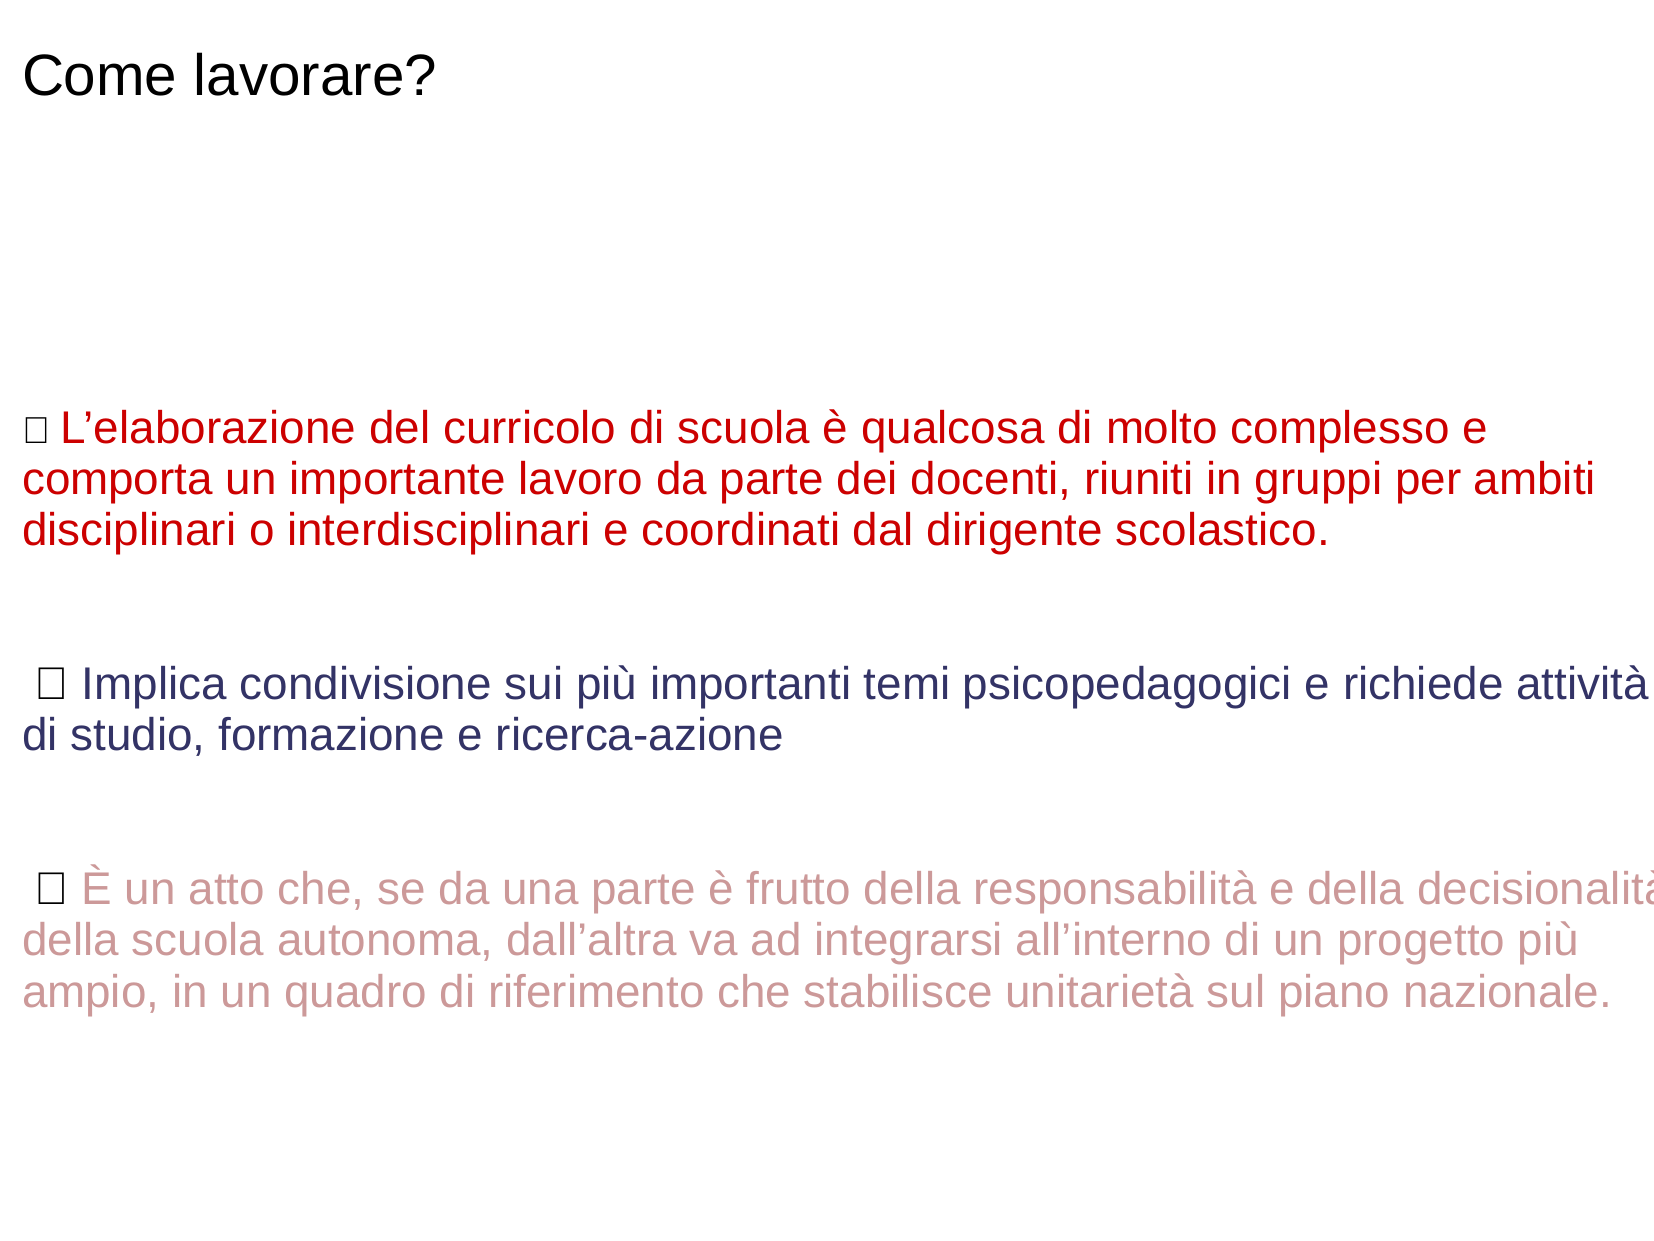

Come lavorare?
 L’elaborazione del curricolo di scuola è qualcosa di molto complesso e comporta un importante lavoro da parte dei docenti, riuniti in gruppi per ambiti disciplinari o interdisciplinari e coordinati dal dirigente scolastico.
  Implica condivisione sui più importanti temi psicopedagogici e richiede attività di studio, formazione e ricerca-azione
  È un atto che, se da una parte è frutto della responsabilità e della decisionalità della scuola autonoma, dall’altra va ad integrarsi all’interno di un progetto più ampio, in un quadro di riferimento che stabilisce unitarietà sul piano nazionale.